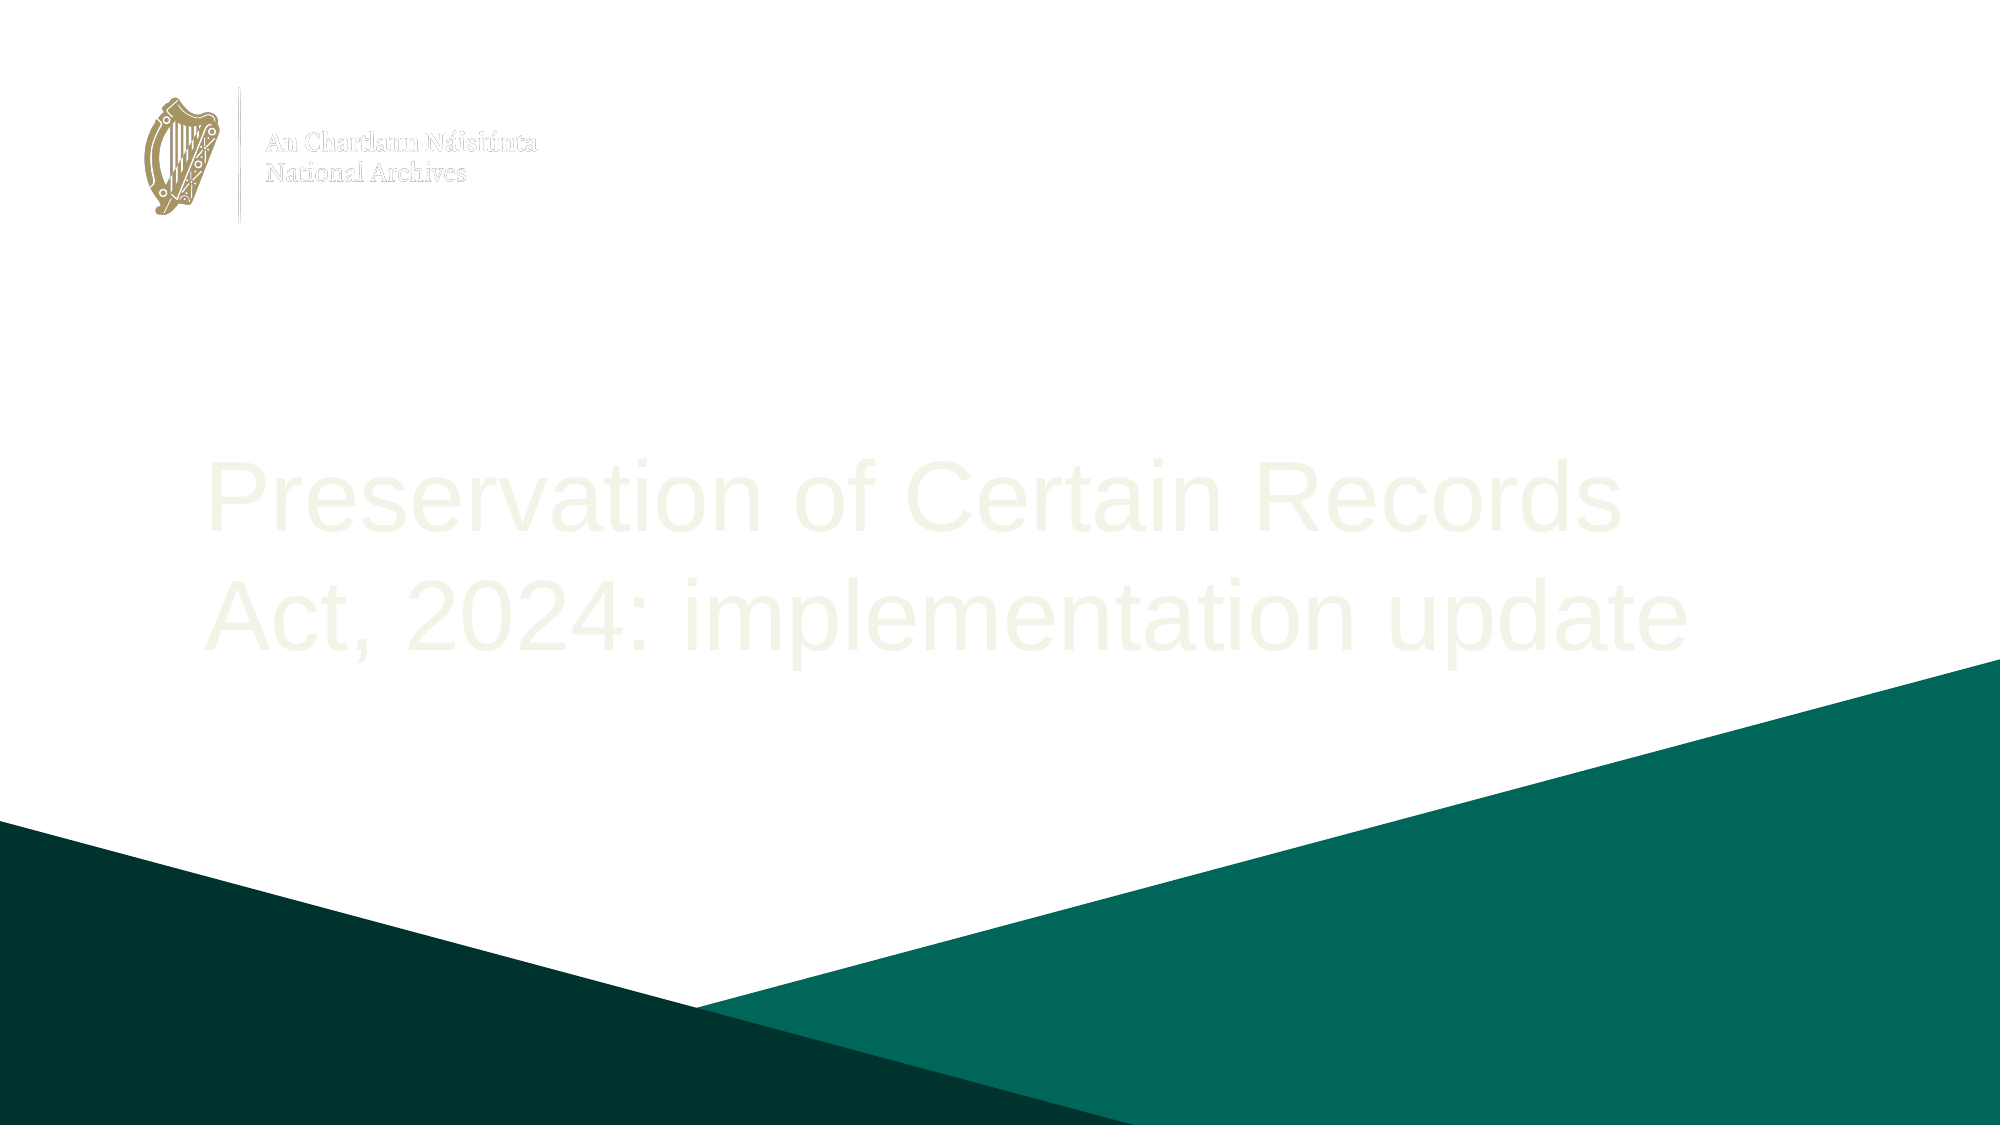

Preservation of Certain Records Act, 2024: implementation update